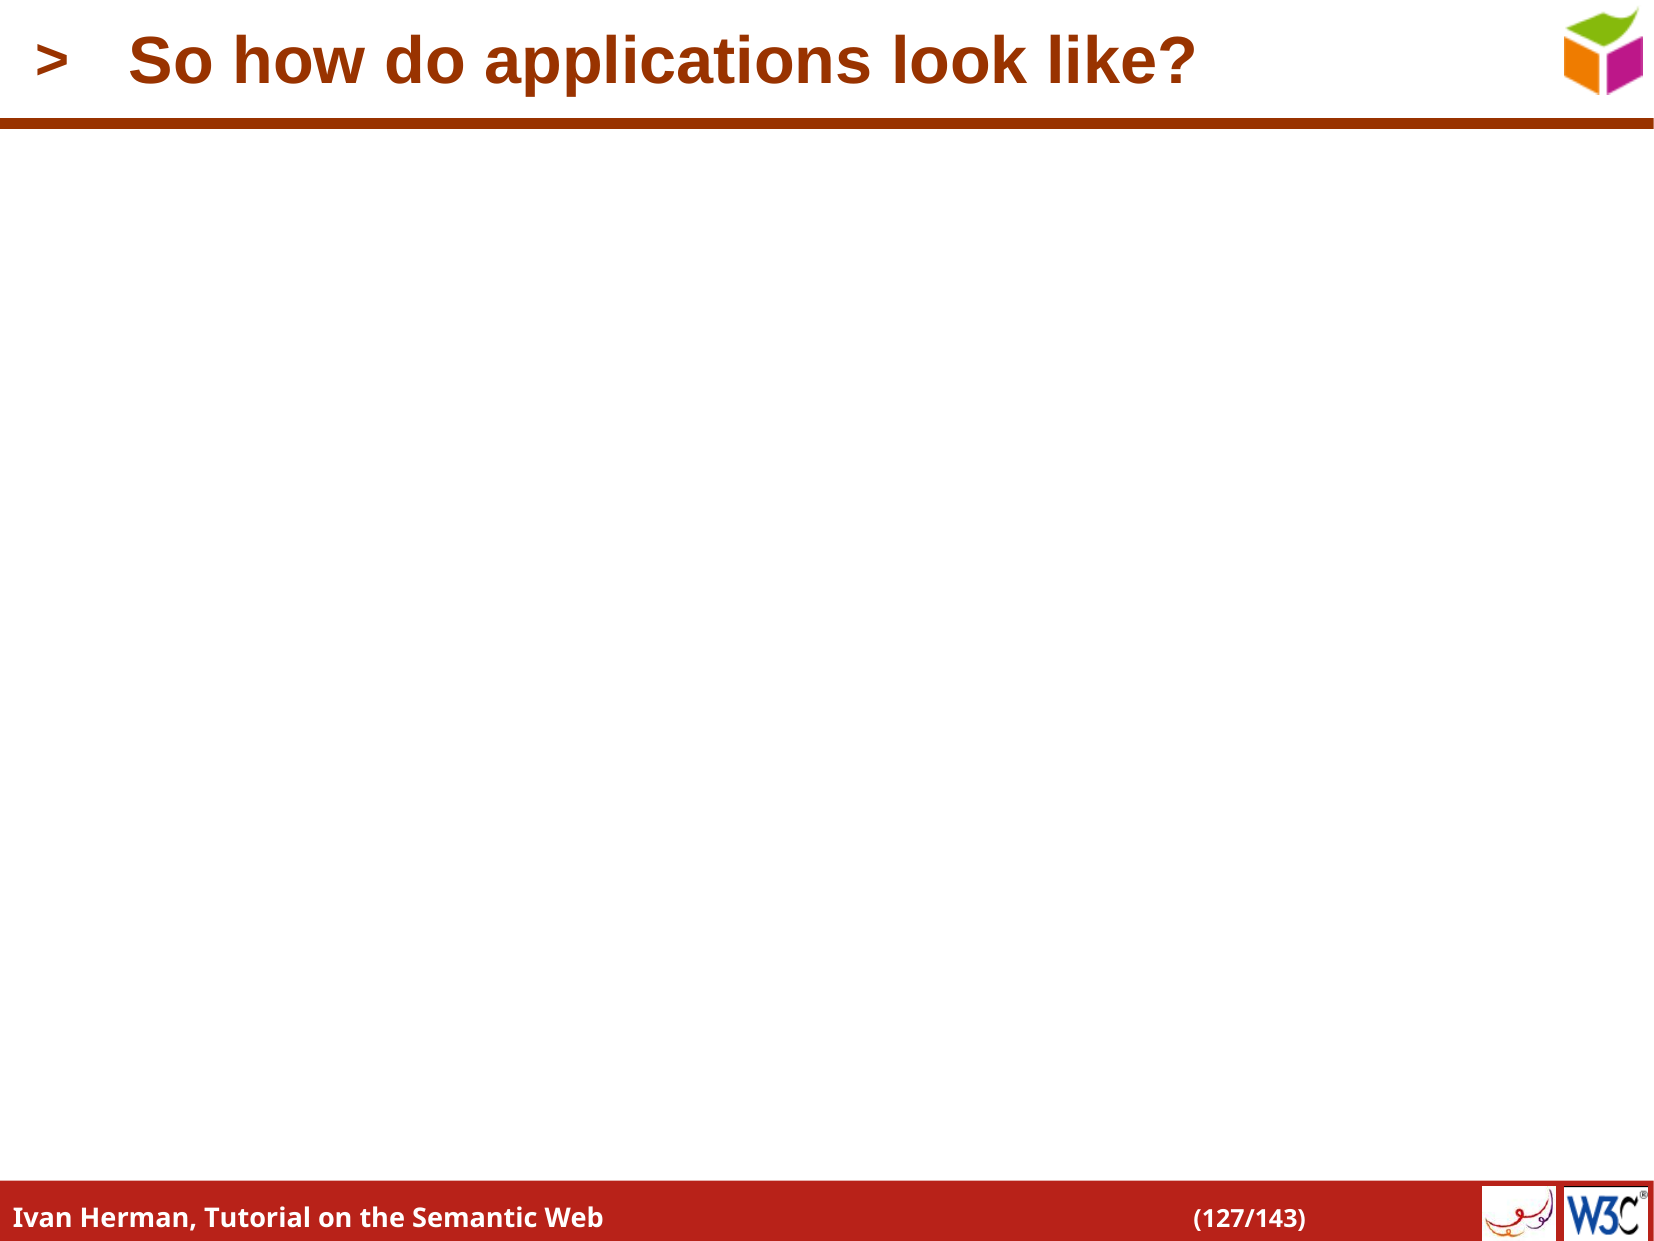

# So how do applications look like?